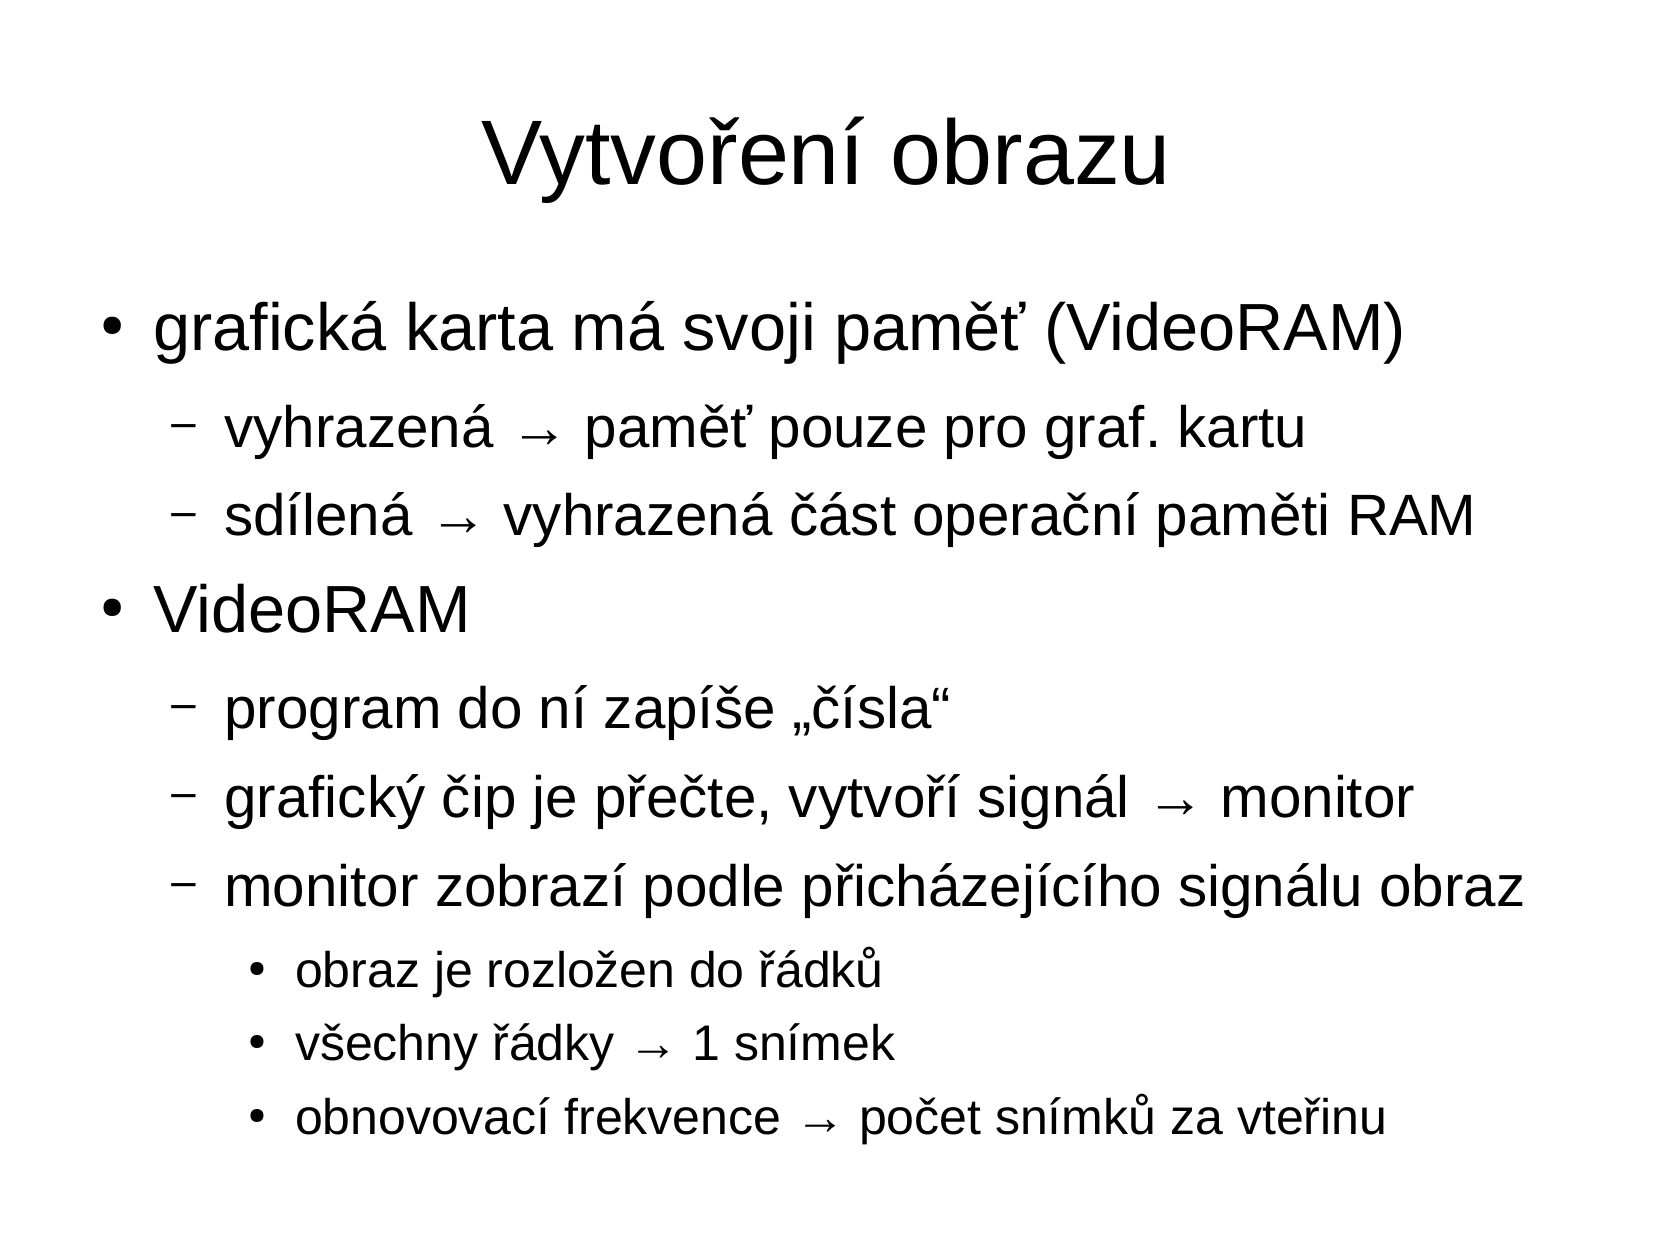

# Vytvoření obrazu
grafická karta má svoji paměť (VideoRAM)
vyhrazená → paměť pouze pro graf. kartu
sdílená → vyhrazená část operační paměti RAM
VideoRAM
program do ní zapíše „čísla“
grafický čip je přečte, vytvoří signál → monitor
monitor zobrazí podle přicházejícího signálu obraz
obraz je rozložen do řádků
všechny řádky → 1 snímek
obnovovací frekvence → počet snímků za vteřinu